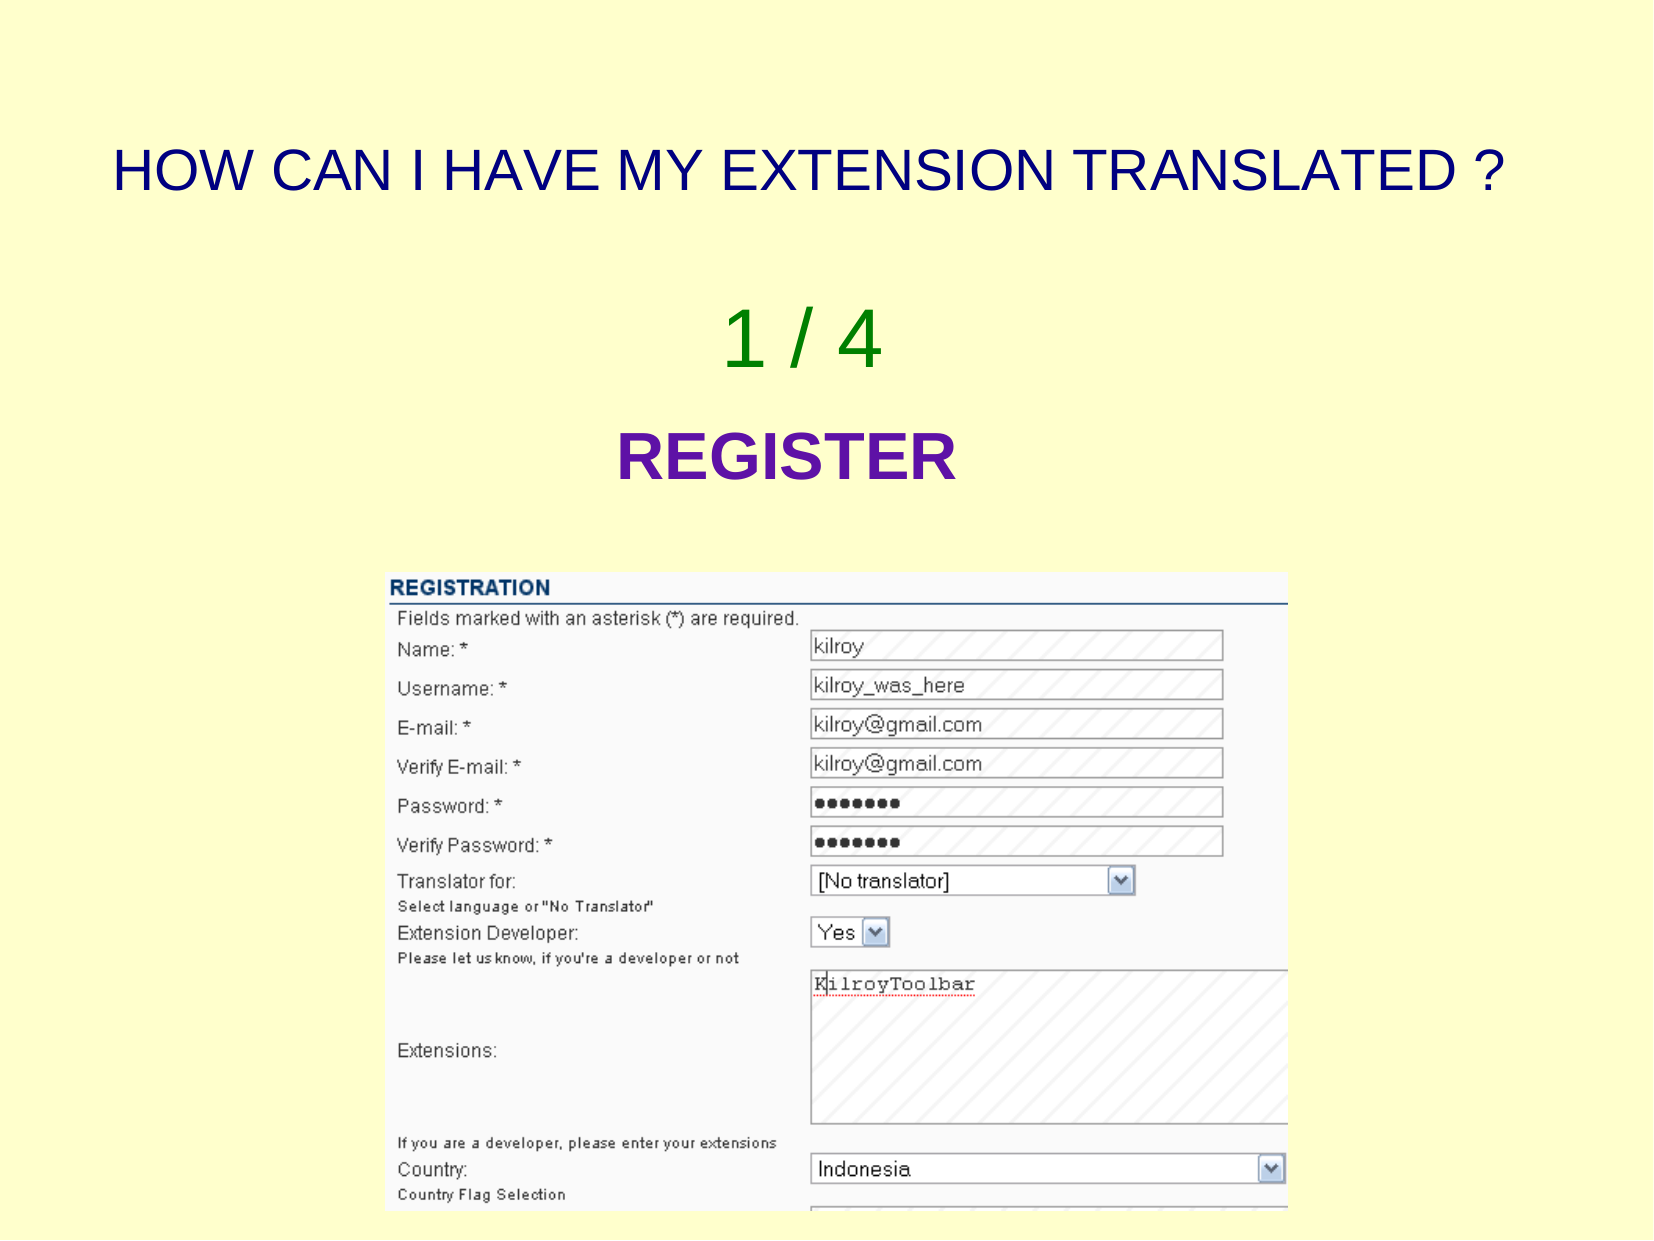

HOW CAN I HAVE MY EXTENSION TRANSLATED ?
1 / 4
REGISTER